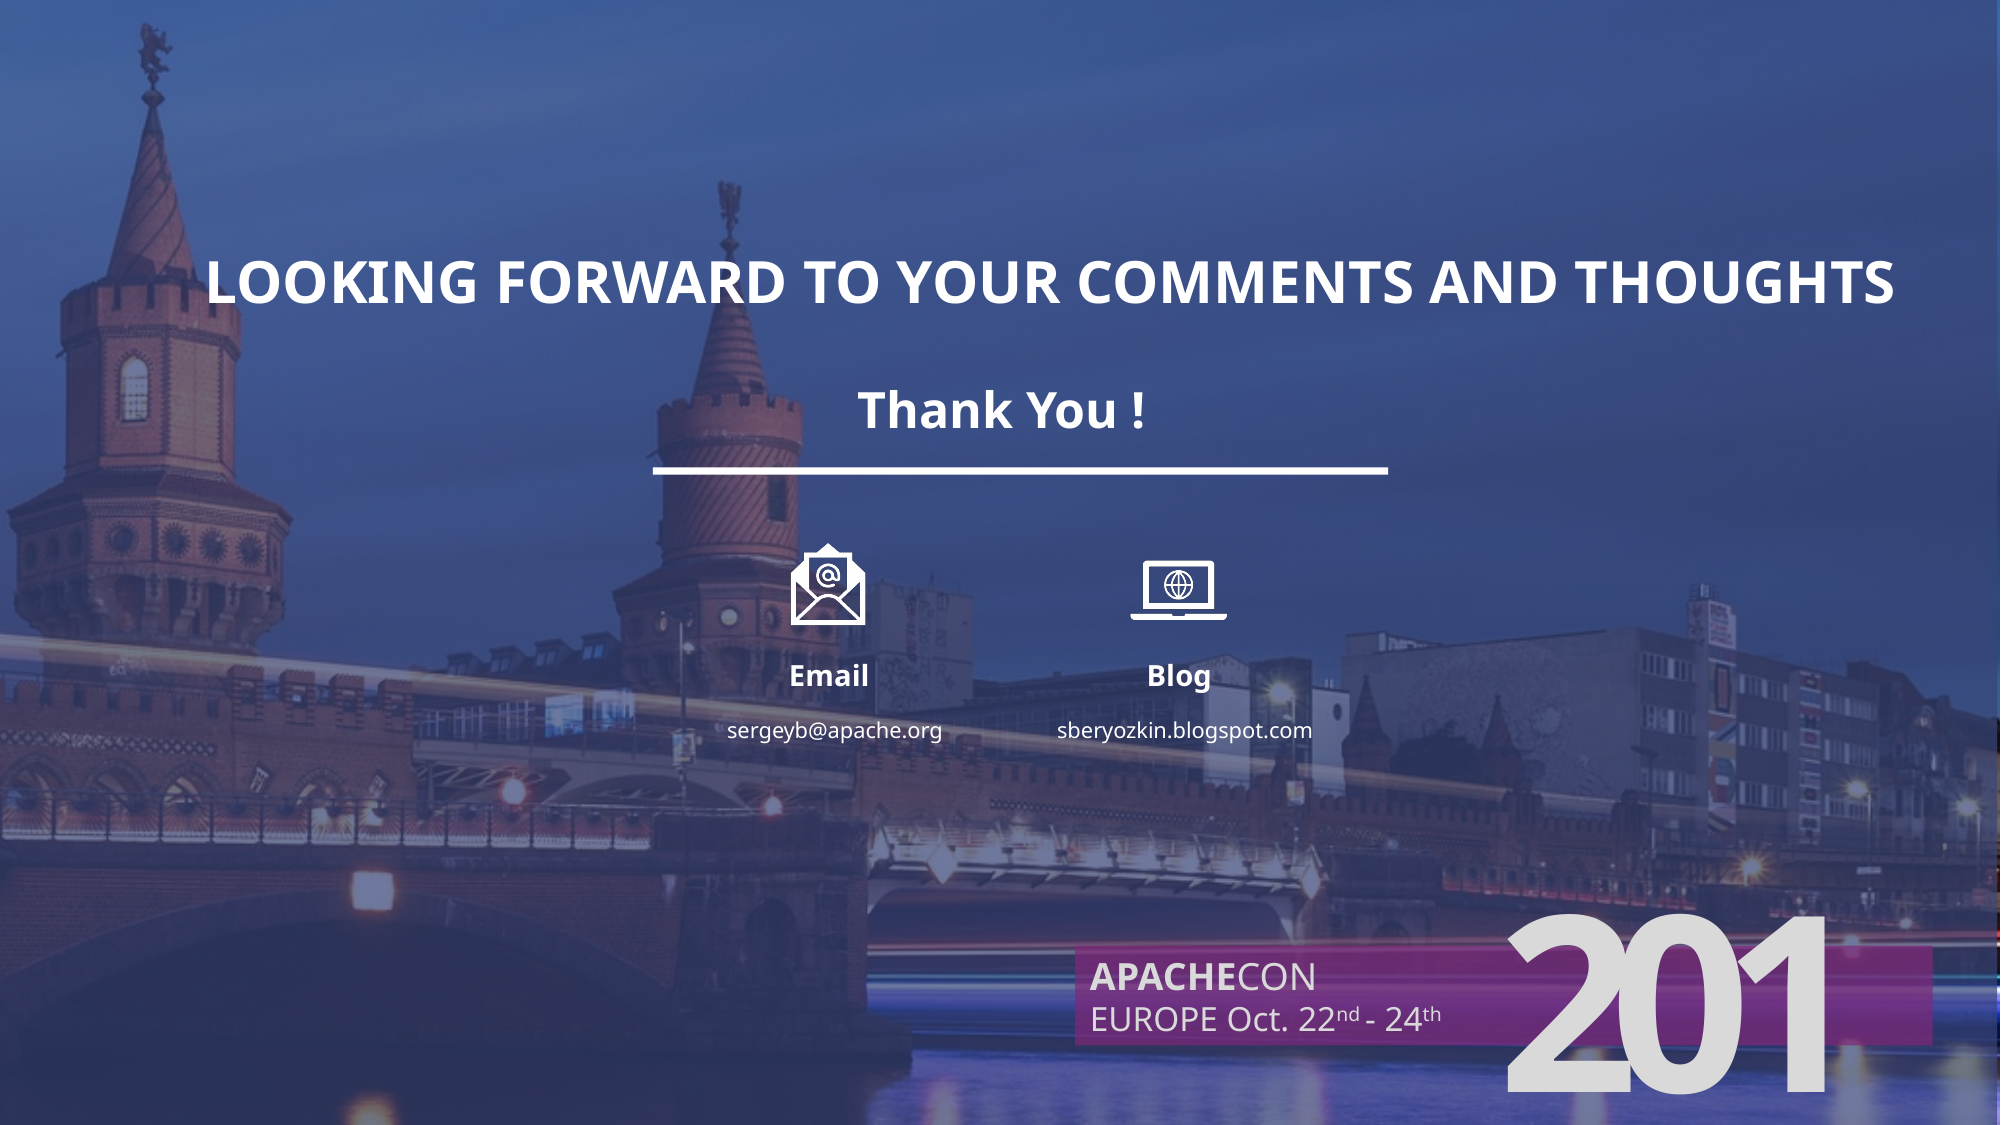

LOOKING FORWARD TO YOUR COMMENTS AND THOUGHTS
Thank You !
Email
Blog
sergeyb@apache.org
sberyozkin.blogspot.com
2019
APACHECON
EUROPE Oct. 22nd - 24th